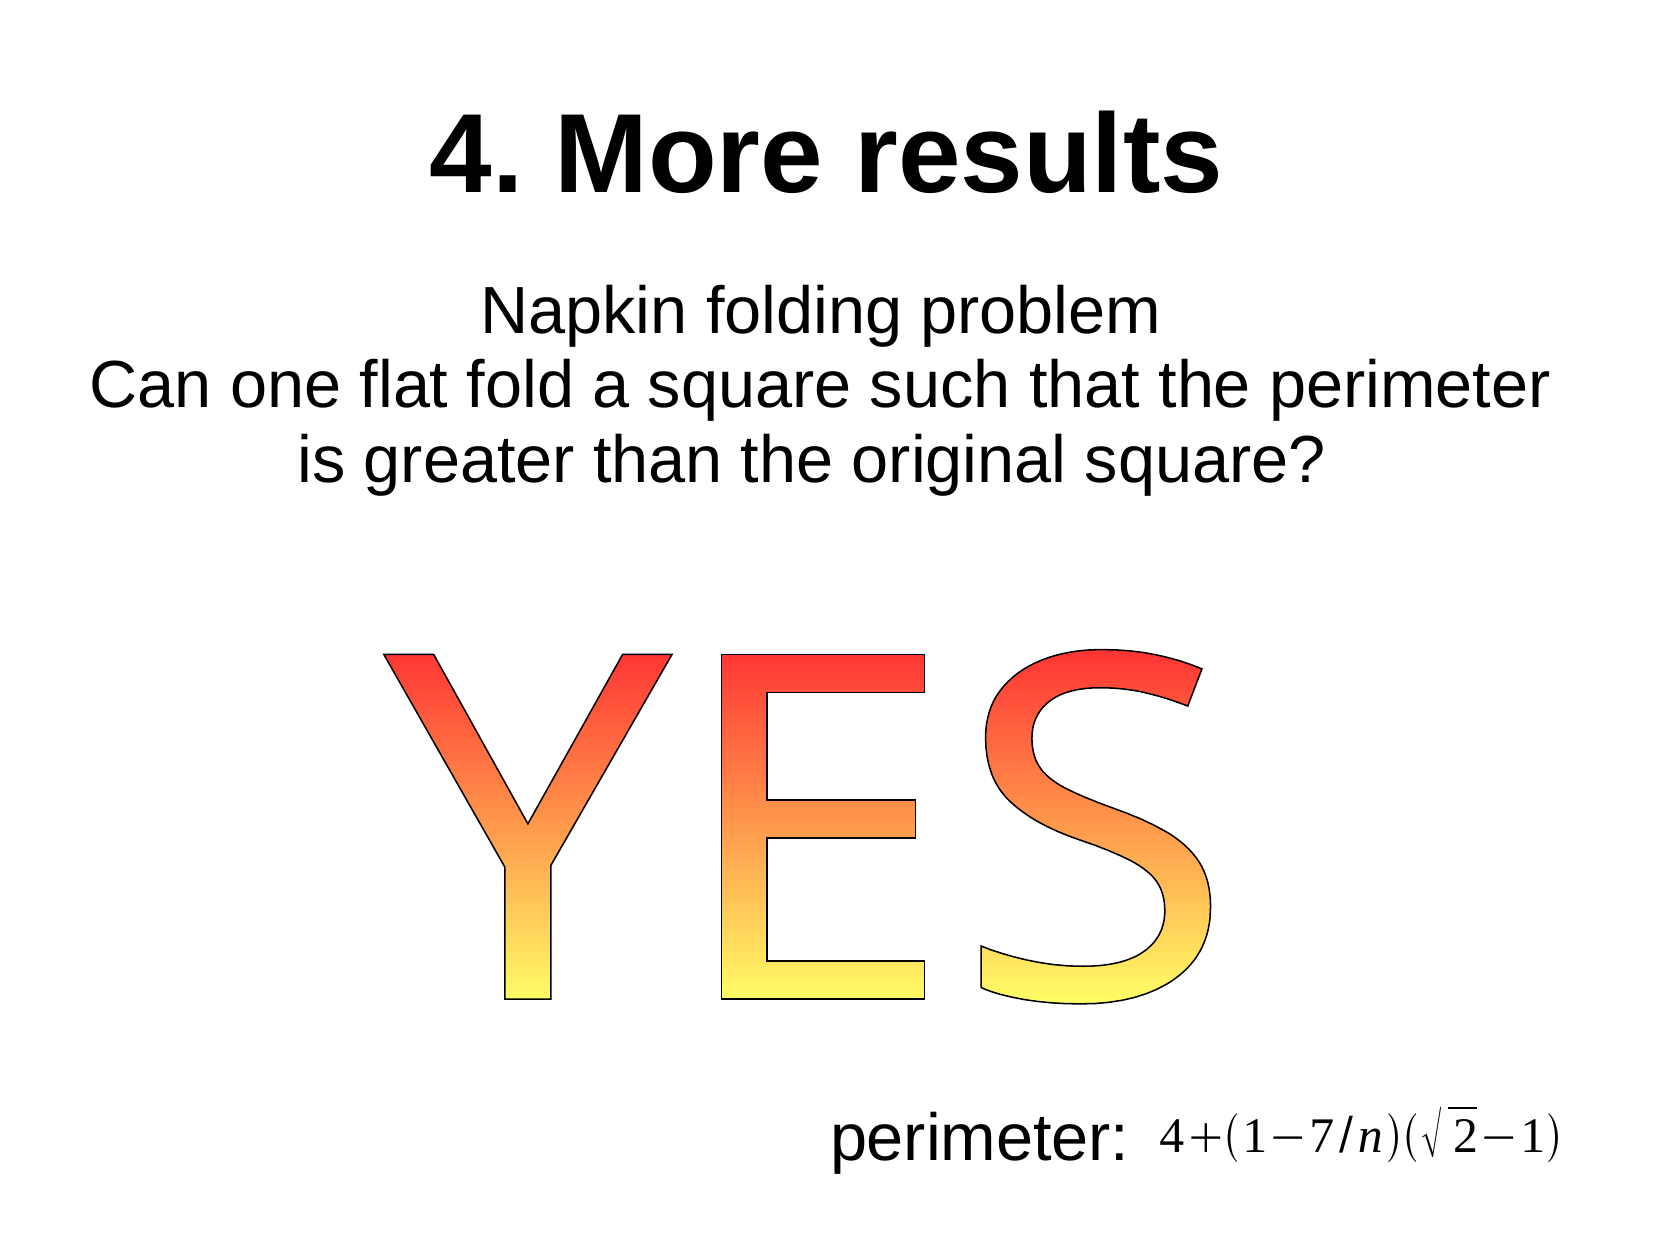

# 4. More results
Napkin folding problem
Can one flat fold a square such that the perimeter is greater than the original square?
YES
perimeter: